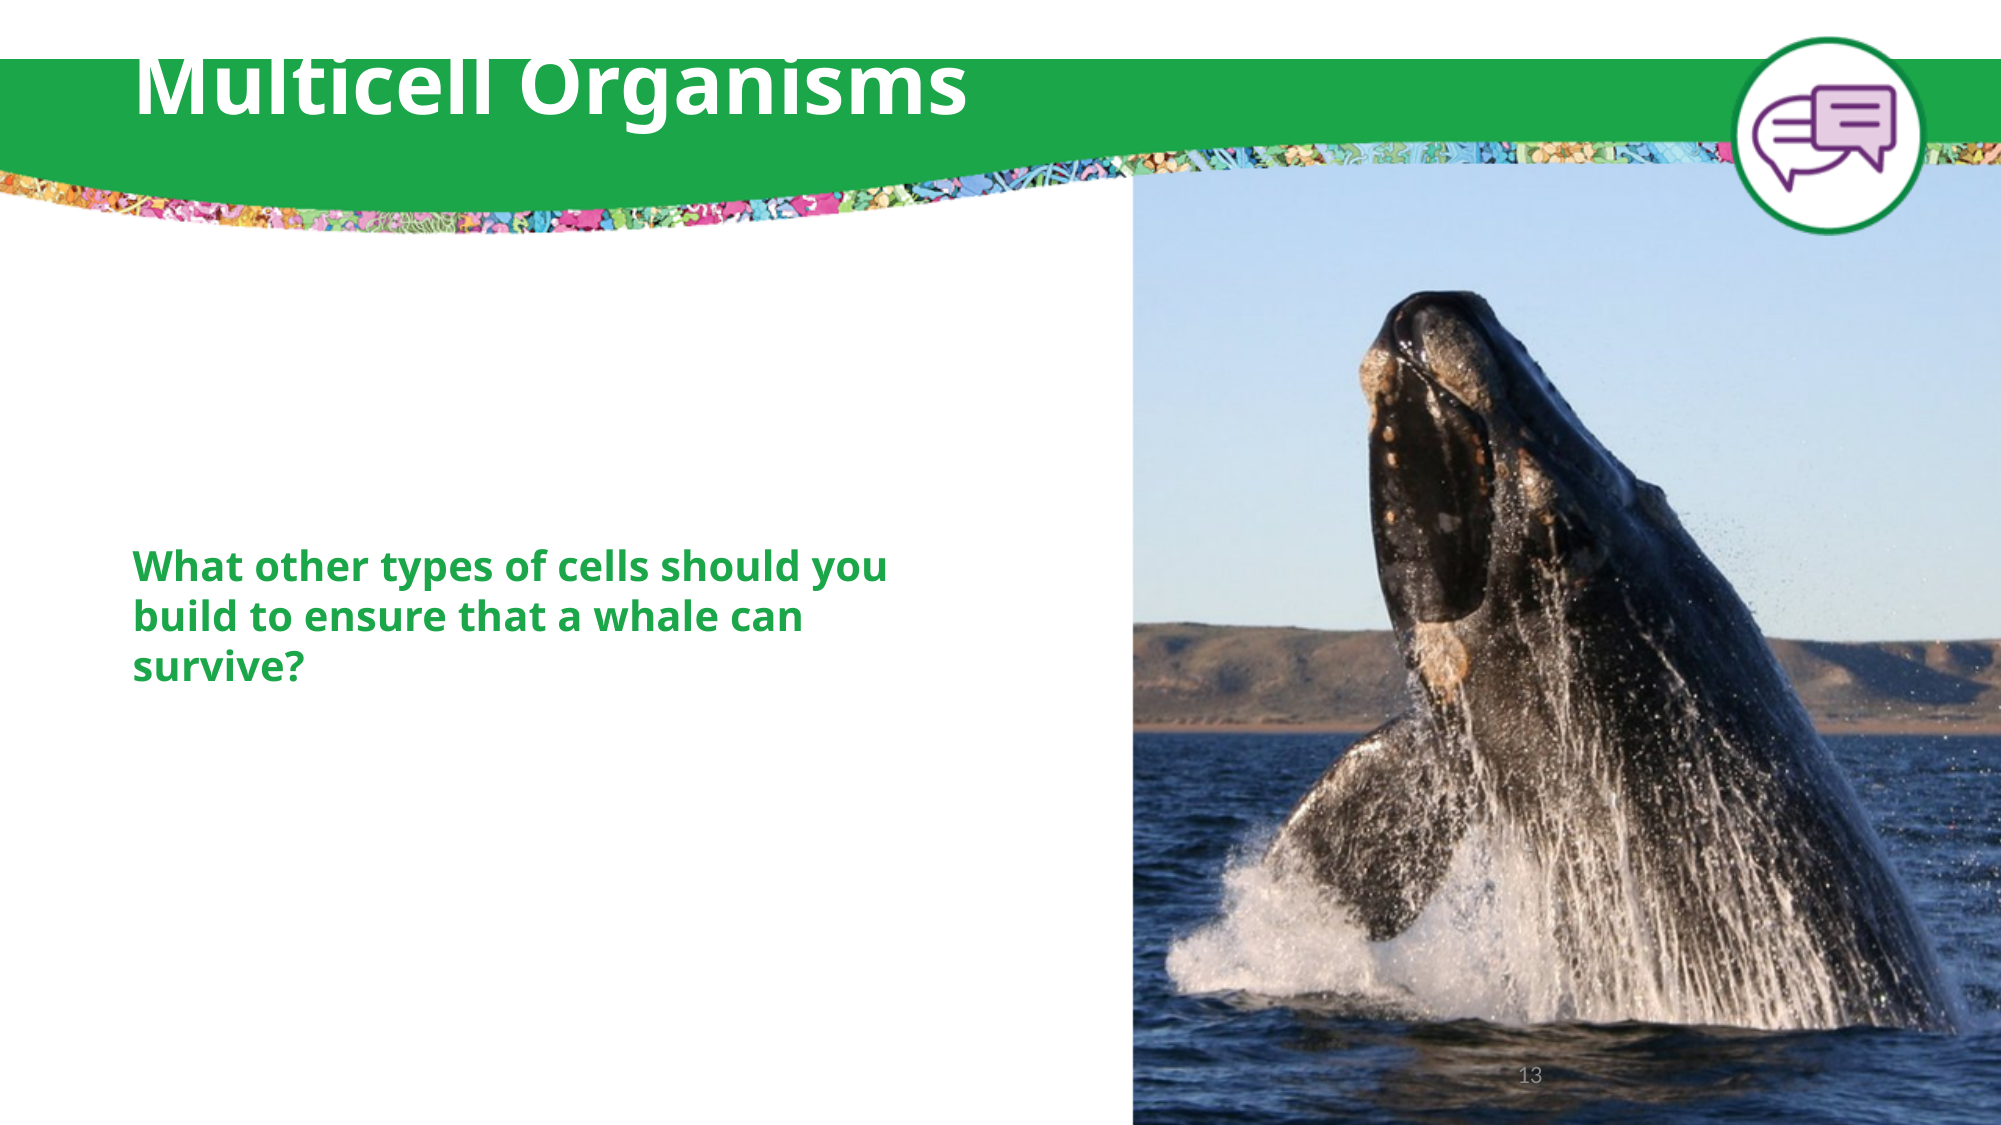

Multicell Organisms
What other types of cells should you build to ensure that a whale can survive?